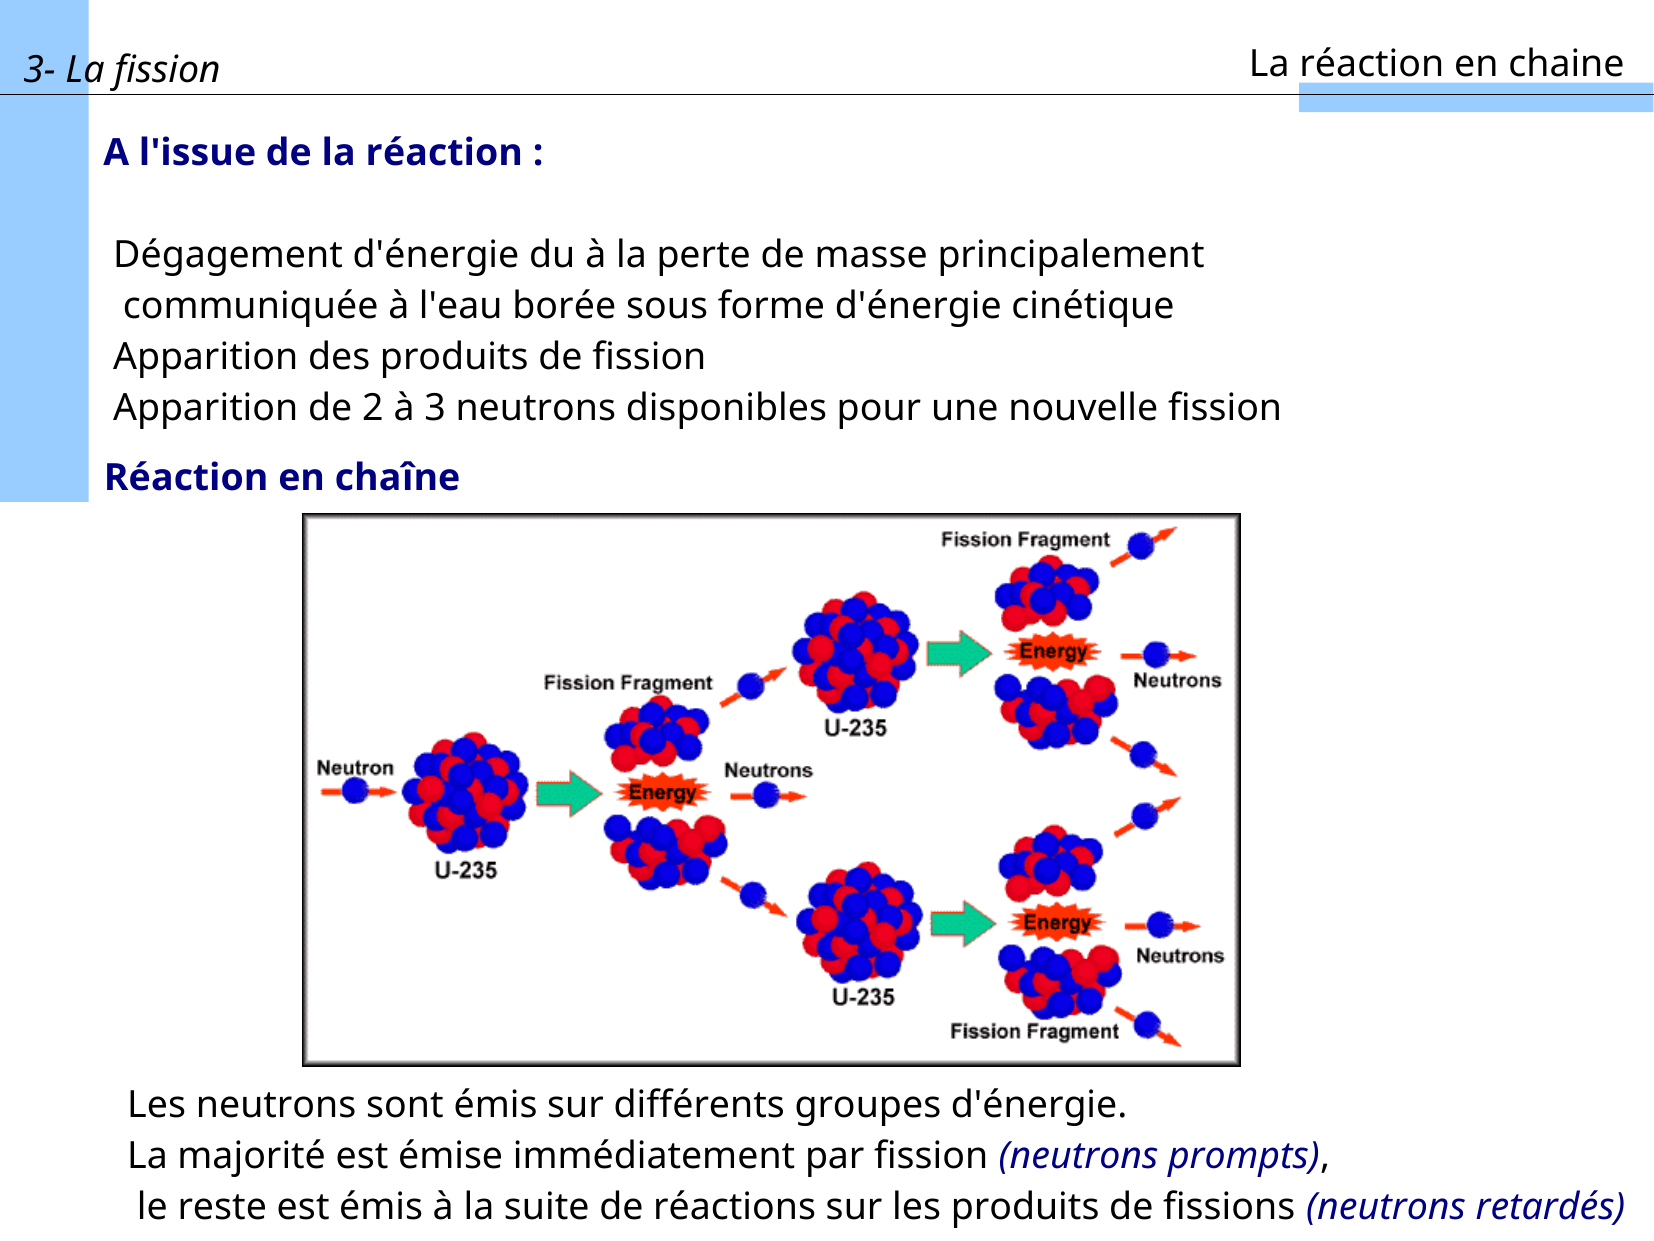

La réaction en chaine
3- La fission
A l'issue de la réaction :
 Dégagement d'énergie du à la perte de masse principalement
 communiquée à l'eau borée sous forme d'énergie cinétique
 Apparition des produits de fission
 Apparition de 2 à 3 neutrons disponibles pour une nouvelle fission
Réaction en chaîne
 Les neutrons sont émis sur différents groupes d'énergie.
 La majorité est émise immédiatement par fission (neutrons prompts),
 le reste est émis à la suite de réactions sur les produits de fissions (neutrons retardés)